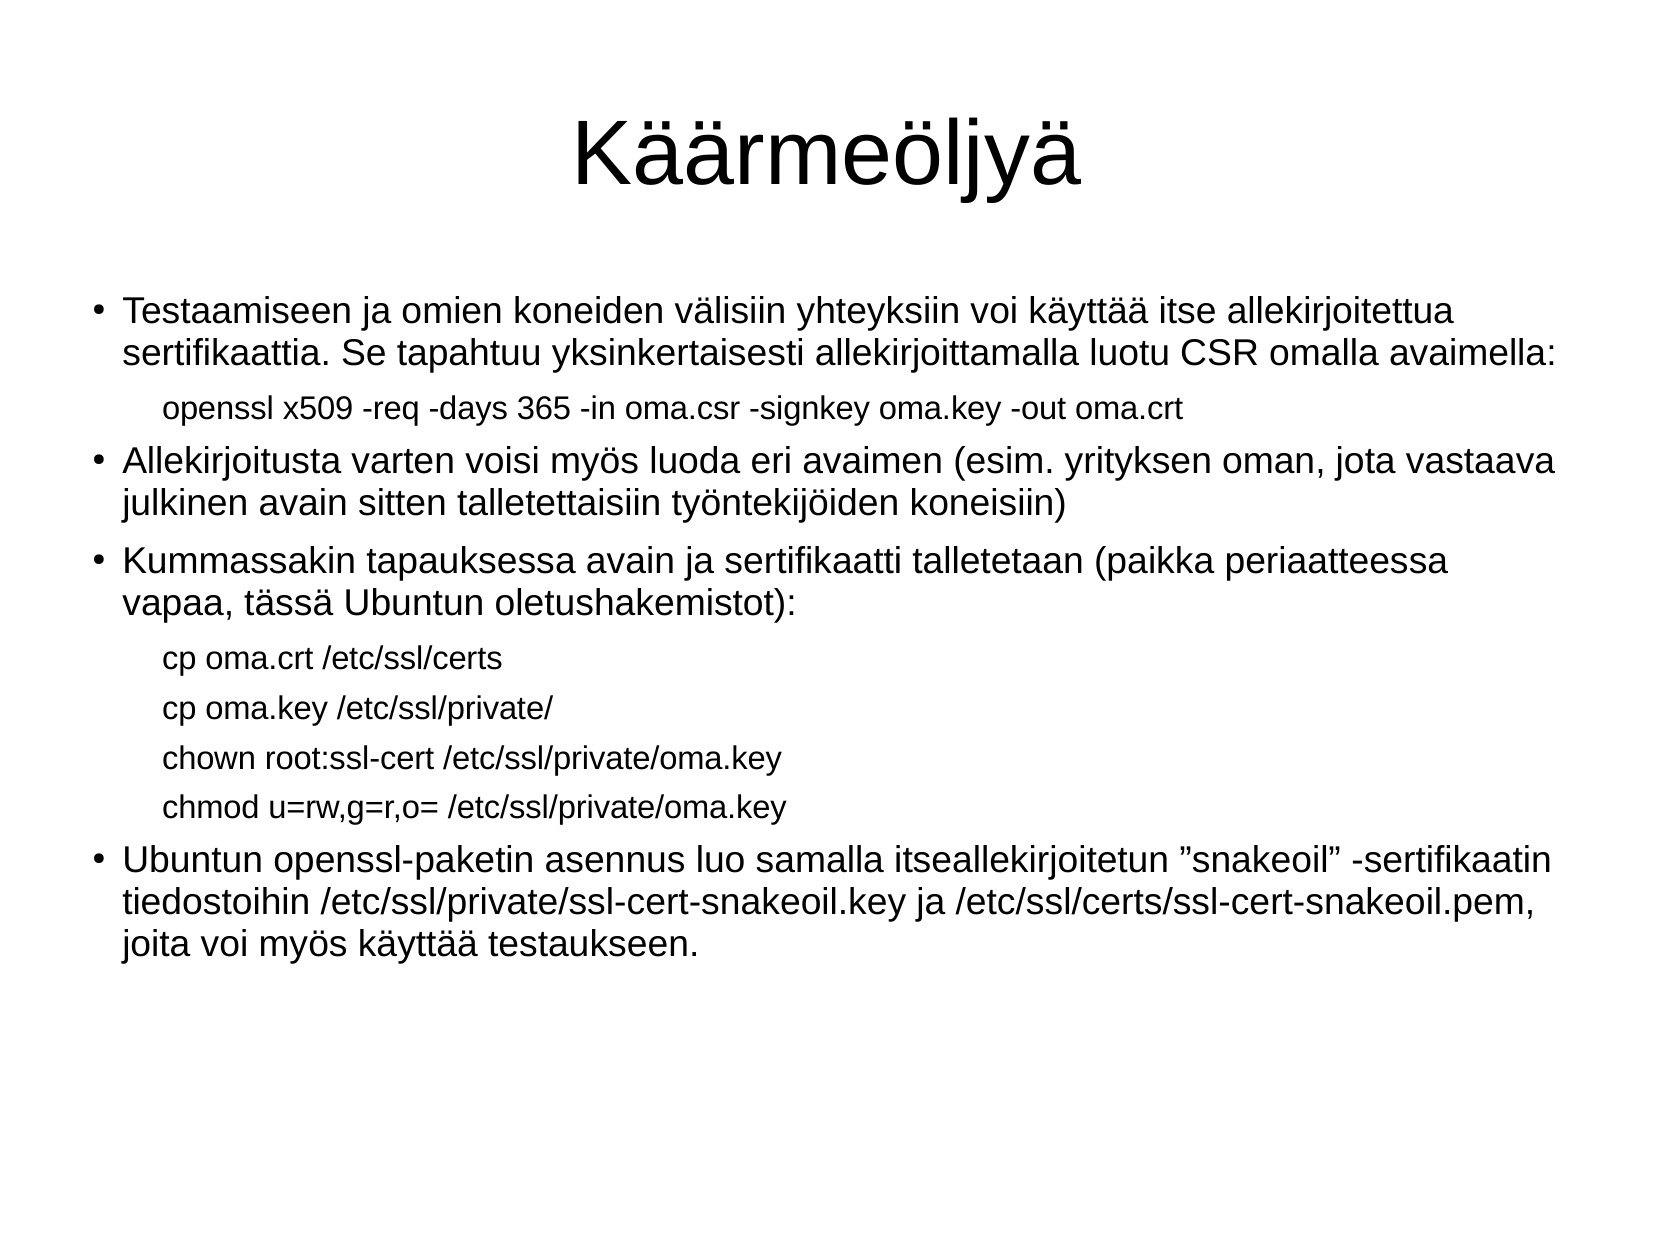

# Käärmeöljyä
Testaamiseen ja omien koneiden välisiin yhteyksiin voi käyttää itse allekirjoitettua sertifikaattia. Se tapahtuu yksinkertaisesti allekirjoittamalla luotu CSR omalla avaimella:
openssl x509 -req -days 365 -in oma.csr -signkey oma.key -out oma.crt
Allekirjoitusta varten voisi myös luoda eri avaimen (esim. yrityksen oman, jota vastaava julkinen avain sitten talletettaisiin työntekijöiden koneisiin)
Kummassakin tapauksessa avain ja sertifikaatti talletetaan (paikka periaatteessa vapaa, tässä Ubuntun oletushakemistot):
cp oma.crt /etc/ssl/certs
cp oma.key /etc/ssl/private/
chown root:ssl-cert /etc/ssl/private/oma.key
chmod u=rw,g=r,o= /etc/ssl/private/oma.key
Ubuntun openssl-paketin asennus luo samalla itseallekirjoitetun ”snakeoil” -sertifikaatin tiedostoihin /etc/ssl/private/ssl-cert-snakeoil.key ja /etc/ssl/certs/ssl-cert-snakeoil.pem, joita voi myös käyttää testaukseen.